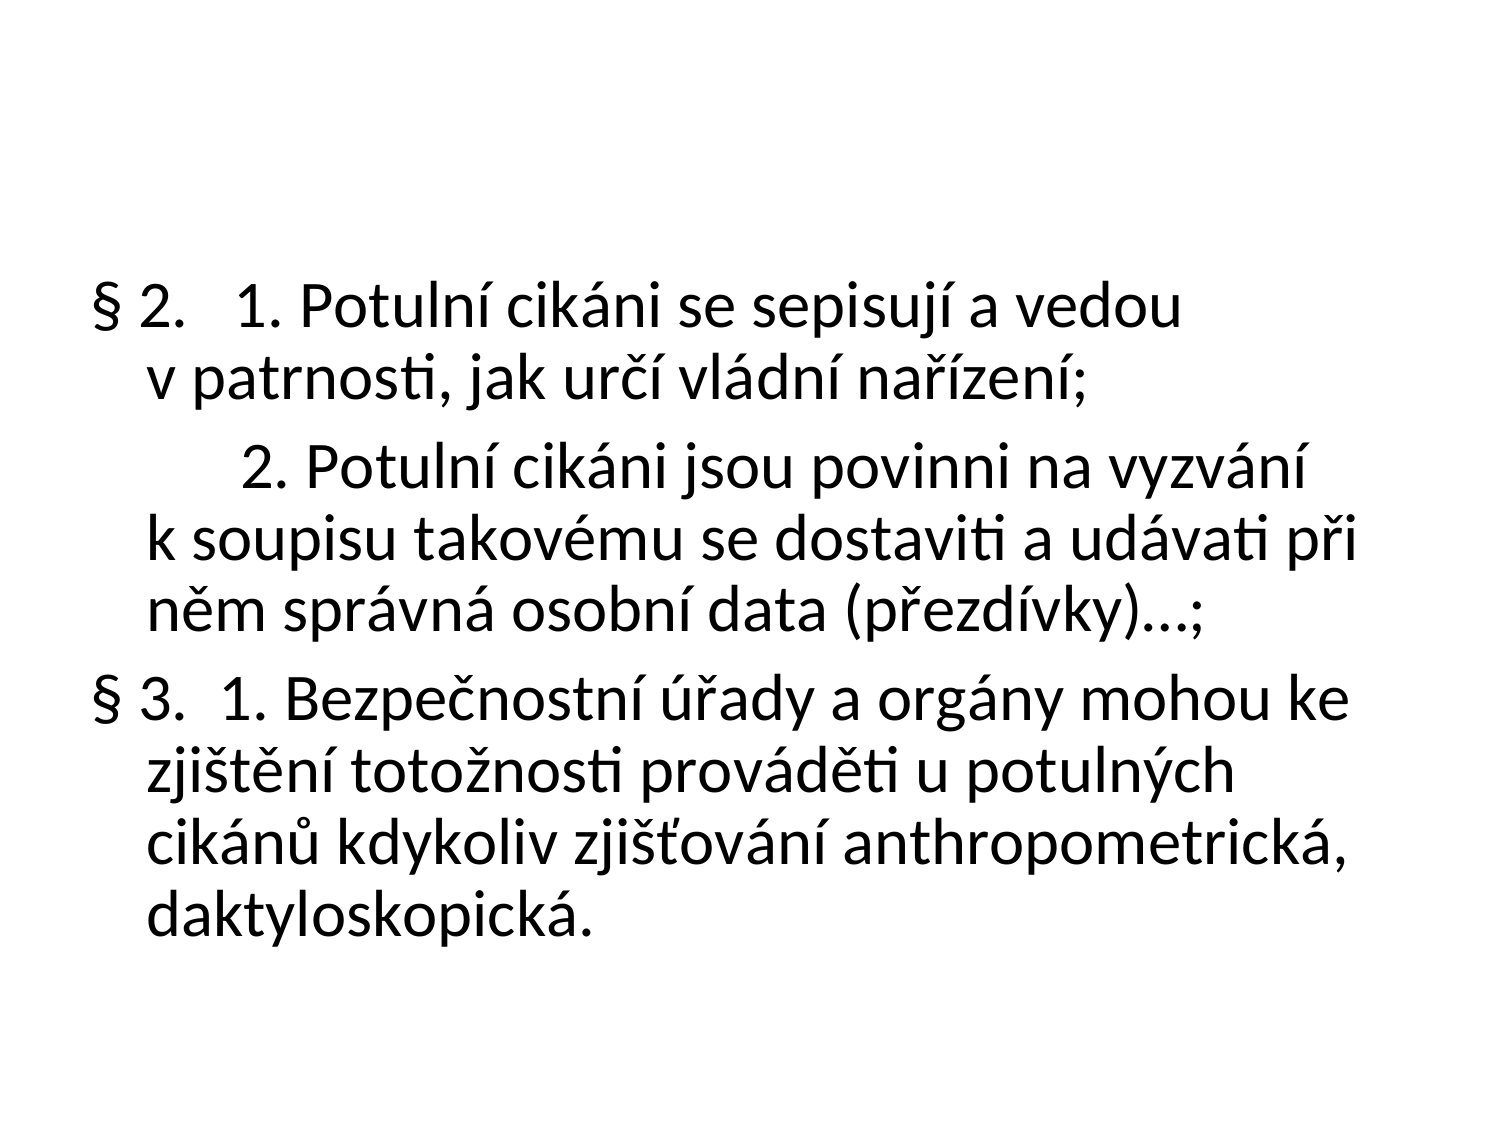

#
§ 2. 1. Potulní cikáni se sepisují a vedou
v patrnosti, jak určí vládní nařízení;
		2. Potulní cikáni jsou povinni na vyzvání
k soupisu takovému se dostaviti a udávati při něm správná osobní data (přezdívky)…;
§ 3. 1. Bezpečnostní úřady a orgány mohou ke zjištění totožnosti prováděti u potulných cikánů kdykoliv zjišťování anthropometrická, daktyloskopická.